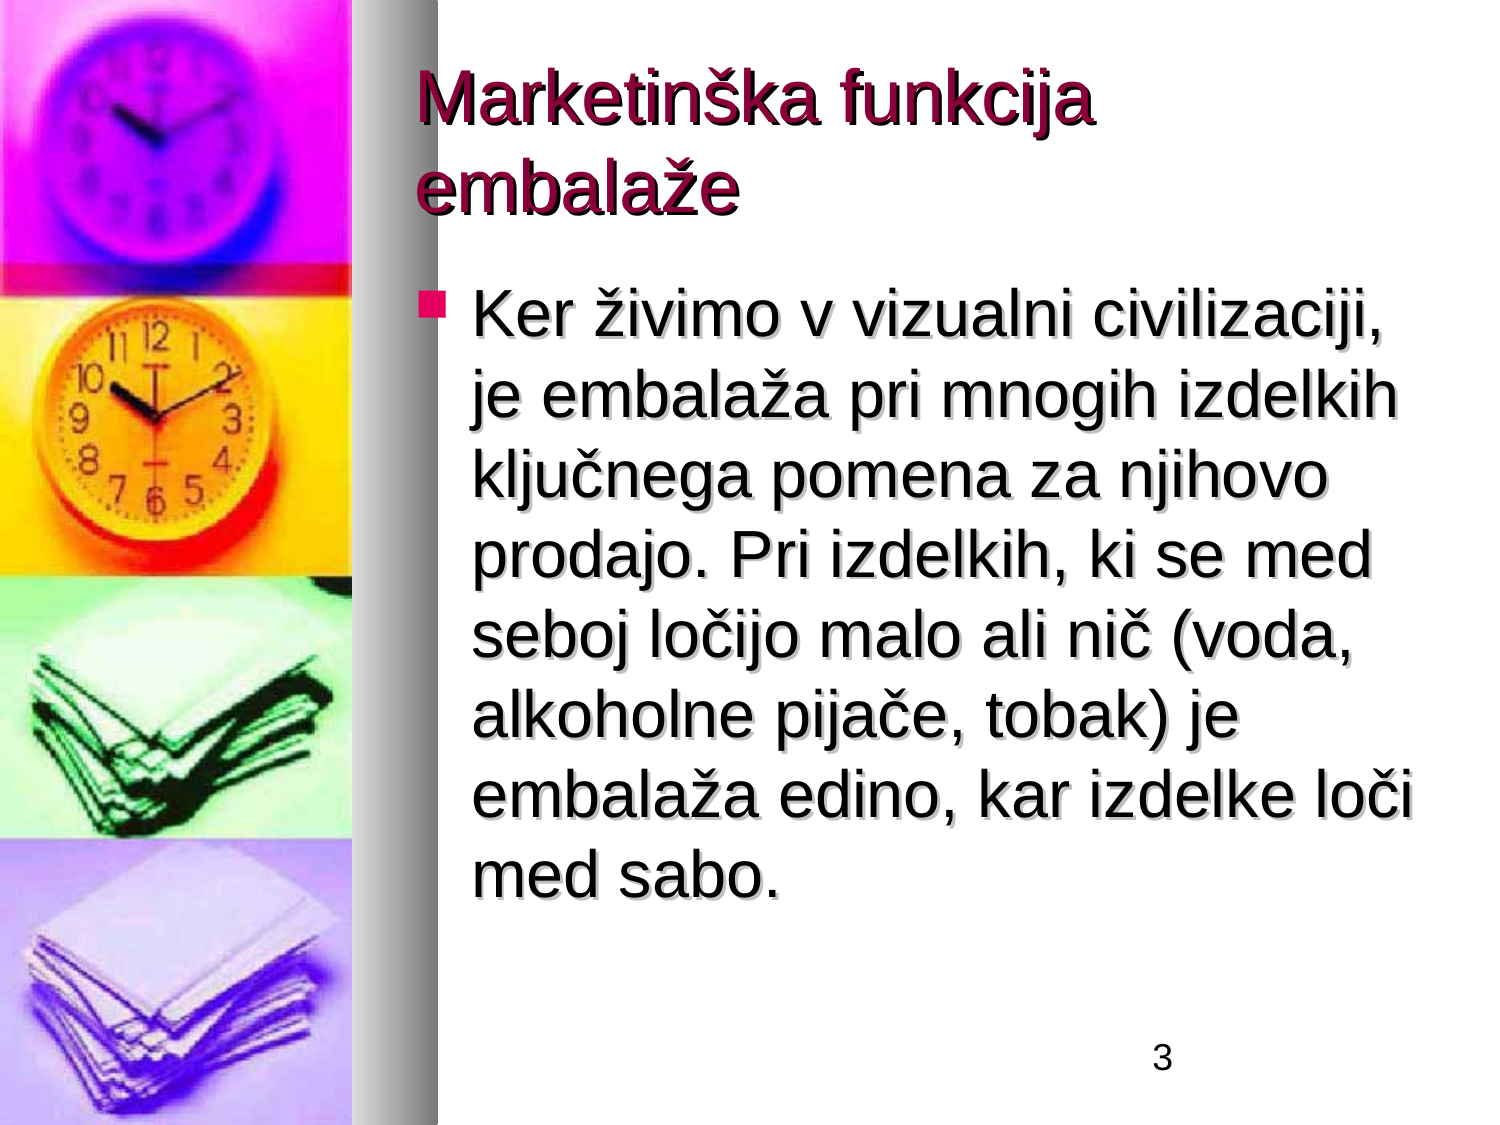

# Marketinška funkcija embalaže
Ker živimo v vizualni civilizaciji, je embalaža pri mnogih izdelkih ključnega pomena za njihovo prodajo. Pri izdelkih, ki se med seboj ločijo malo ali nič (voda, alkoholne pijače, tobak) je embalaža edino, kar izdelke loči med sabo.
3